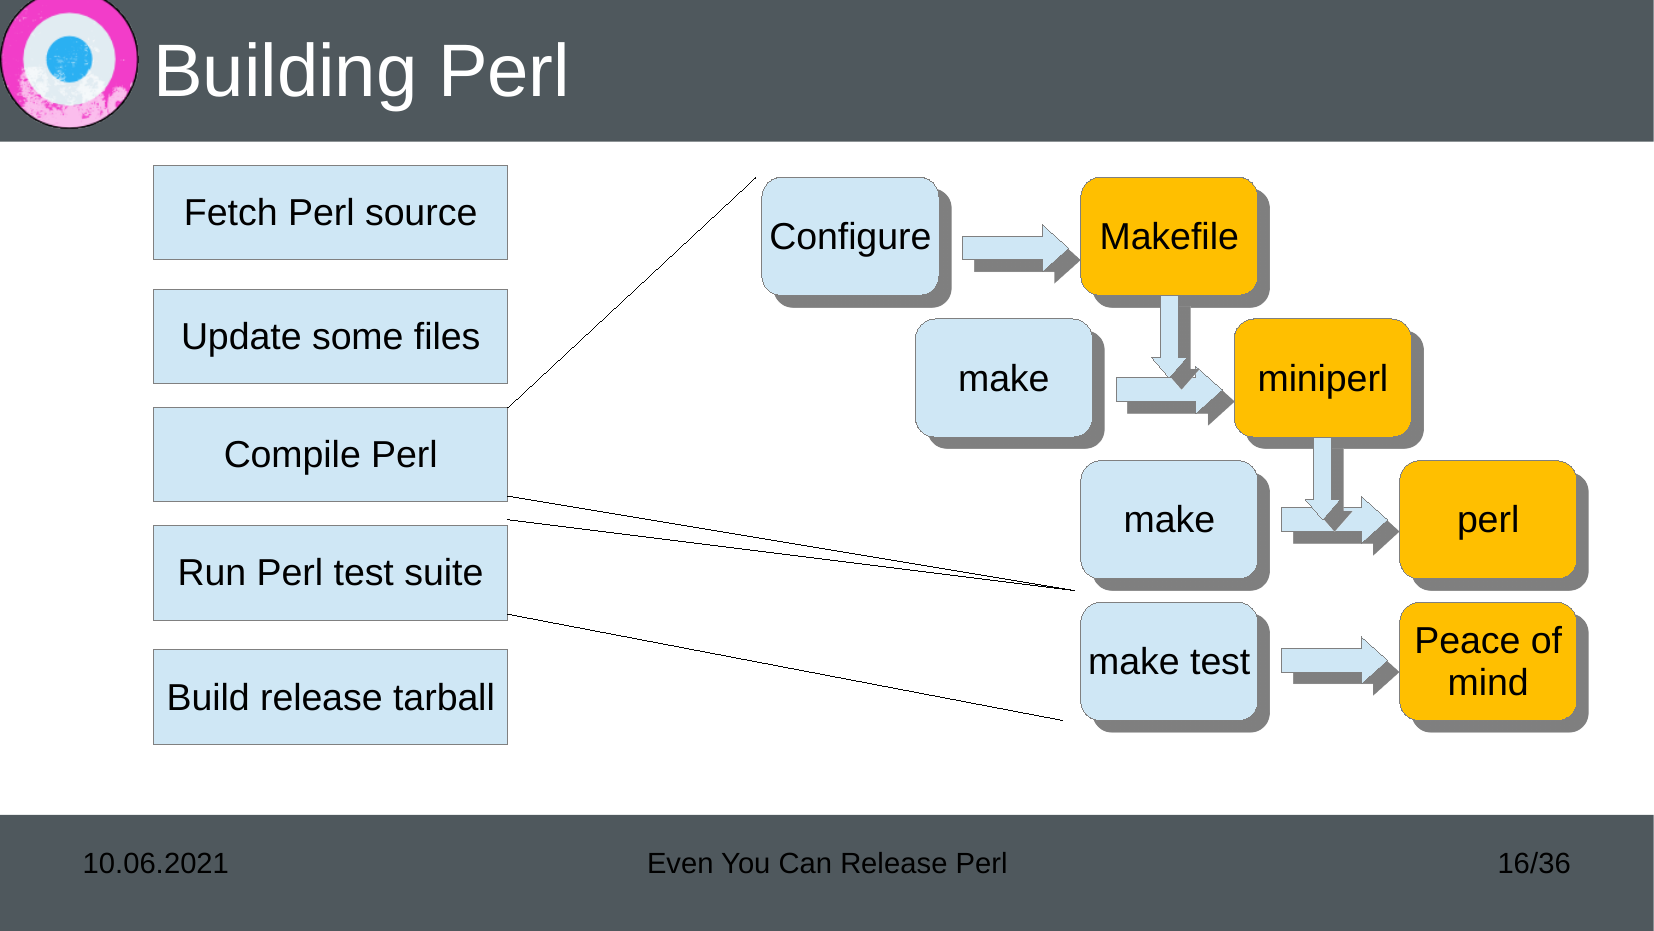

# Building Perl
Fetch Perl source
Configure
Makefile
Update some files
make
miniperl
Compile Perl
make
perl
Run Perl test suite
make test
Peace of
mind
Build release tarball
08. März 2019
16